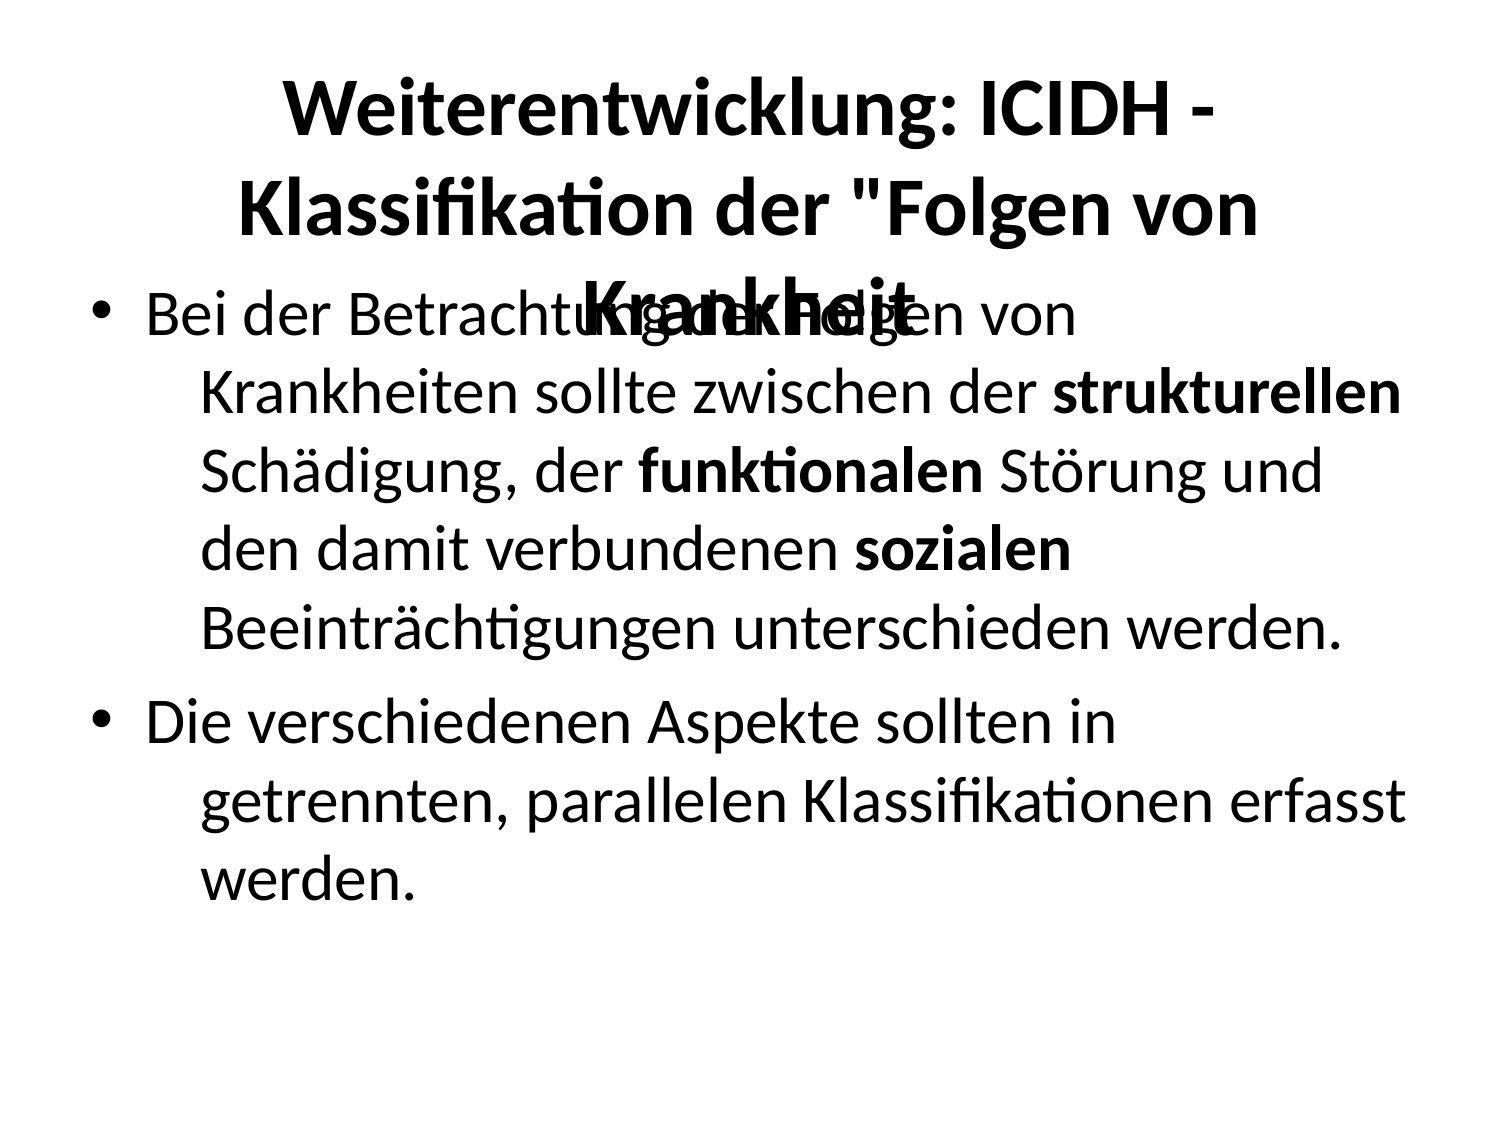

# Weiterentwicklung: ICIDH - Klassifikation der "Folgen von Krankheit
Bei der Betrachtung der Folgen von Krankheiten sollte zwischen der strukturellen Schädigung, der funktionalen Störung und den damit verbundenen sozialen Beeinträchtigungen unterschieden werden.
Die verschiedenen Aspekte sollten in getrennten, parallelen Klassifikationen erfasst werden.